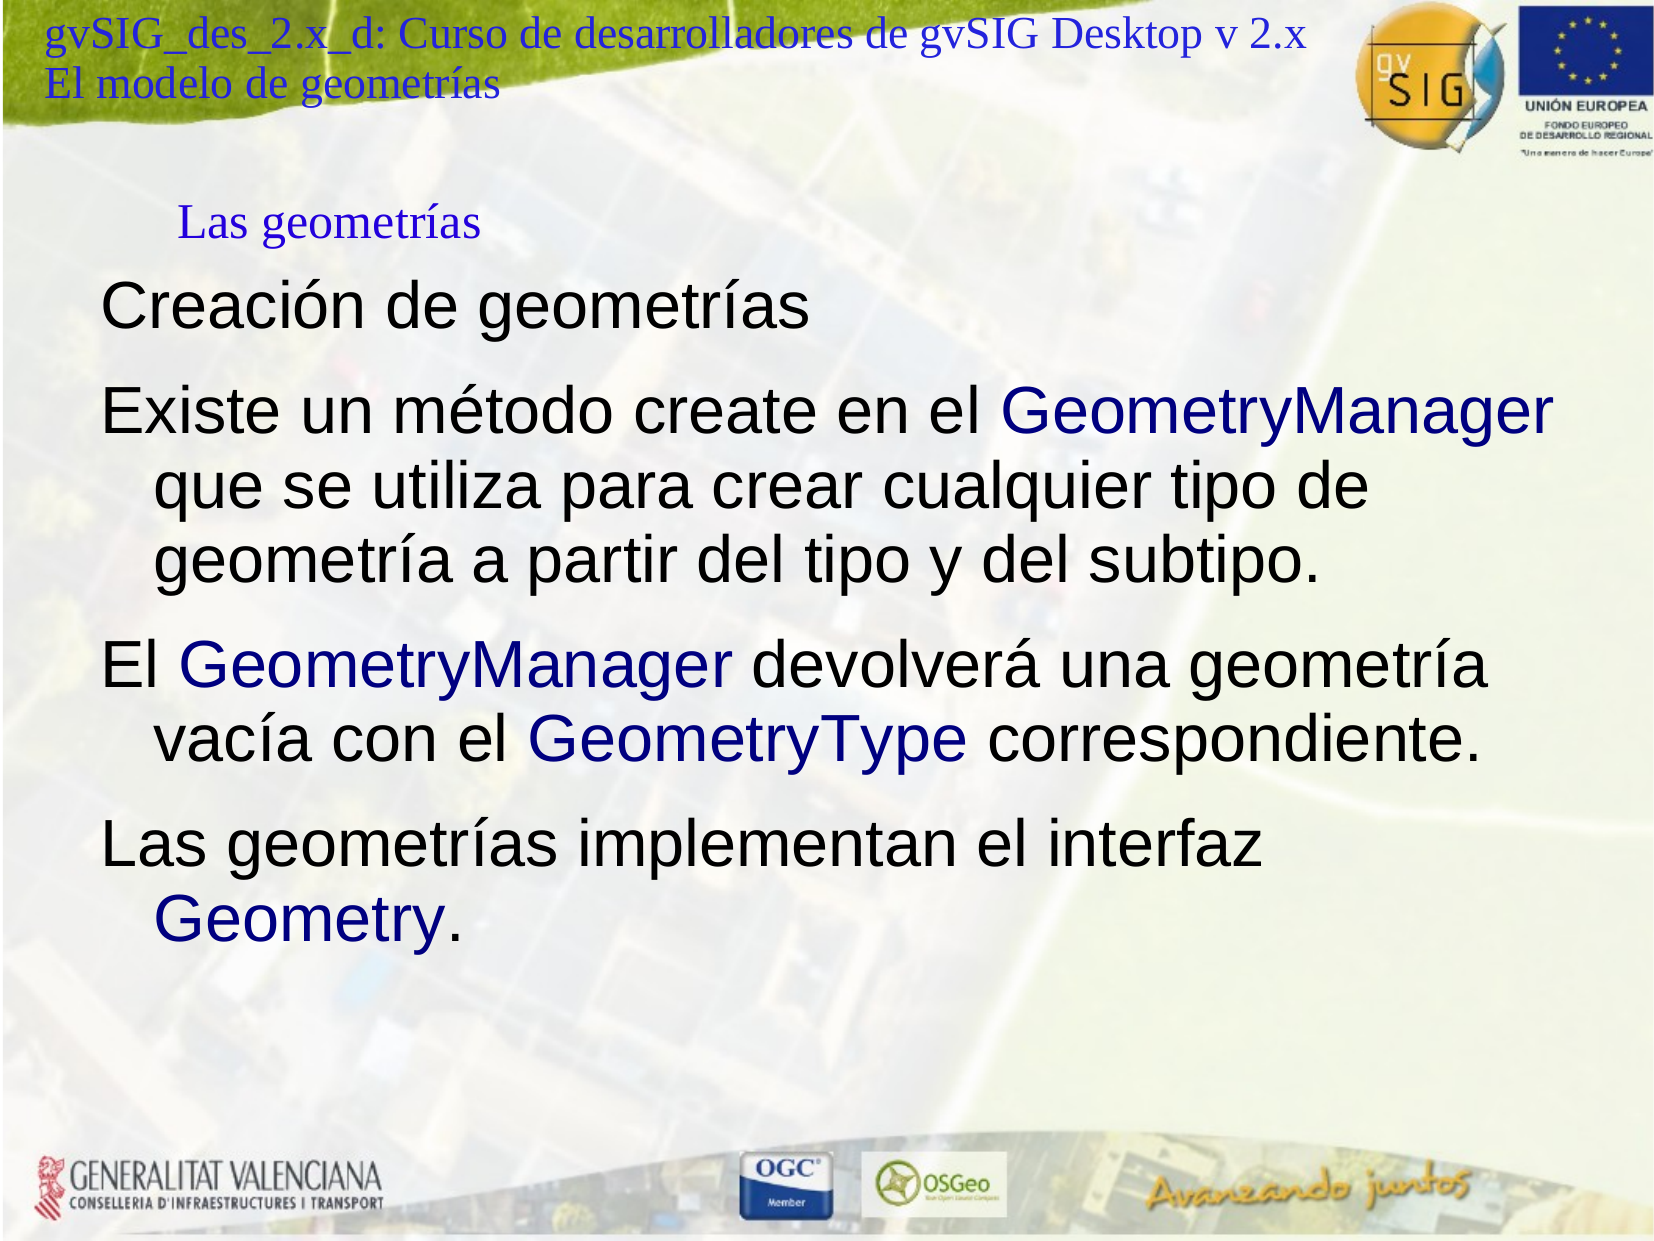

Las geometrías
# Creación de geometrías
Existe un método create en el GeometryManager que se utiliza para crear cualquier tipo de geometría a partir del tipo y del subtipo.
El GeometryManager devolverá una geometría vacía con el GeometryType correspondiente.
Las geometrías implementan el interfaz Geometry.